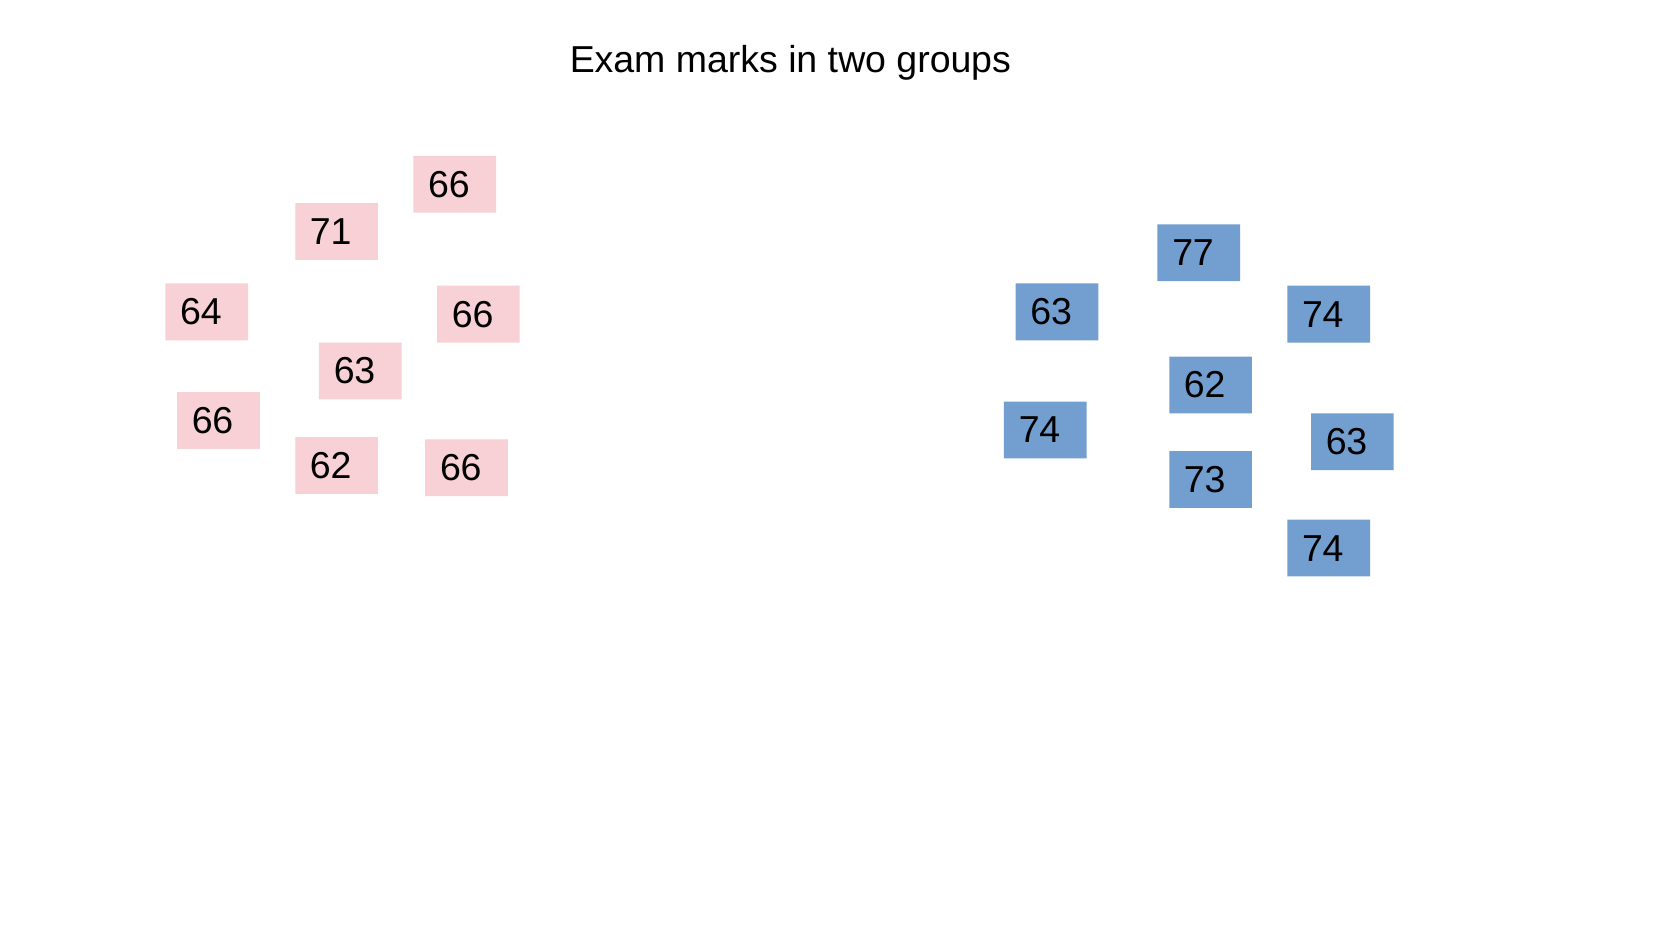

Exam marks in two groups
66
71
77
64
63
66
74
63
62
66
74
63
62
66
73
74